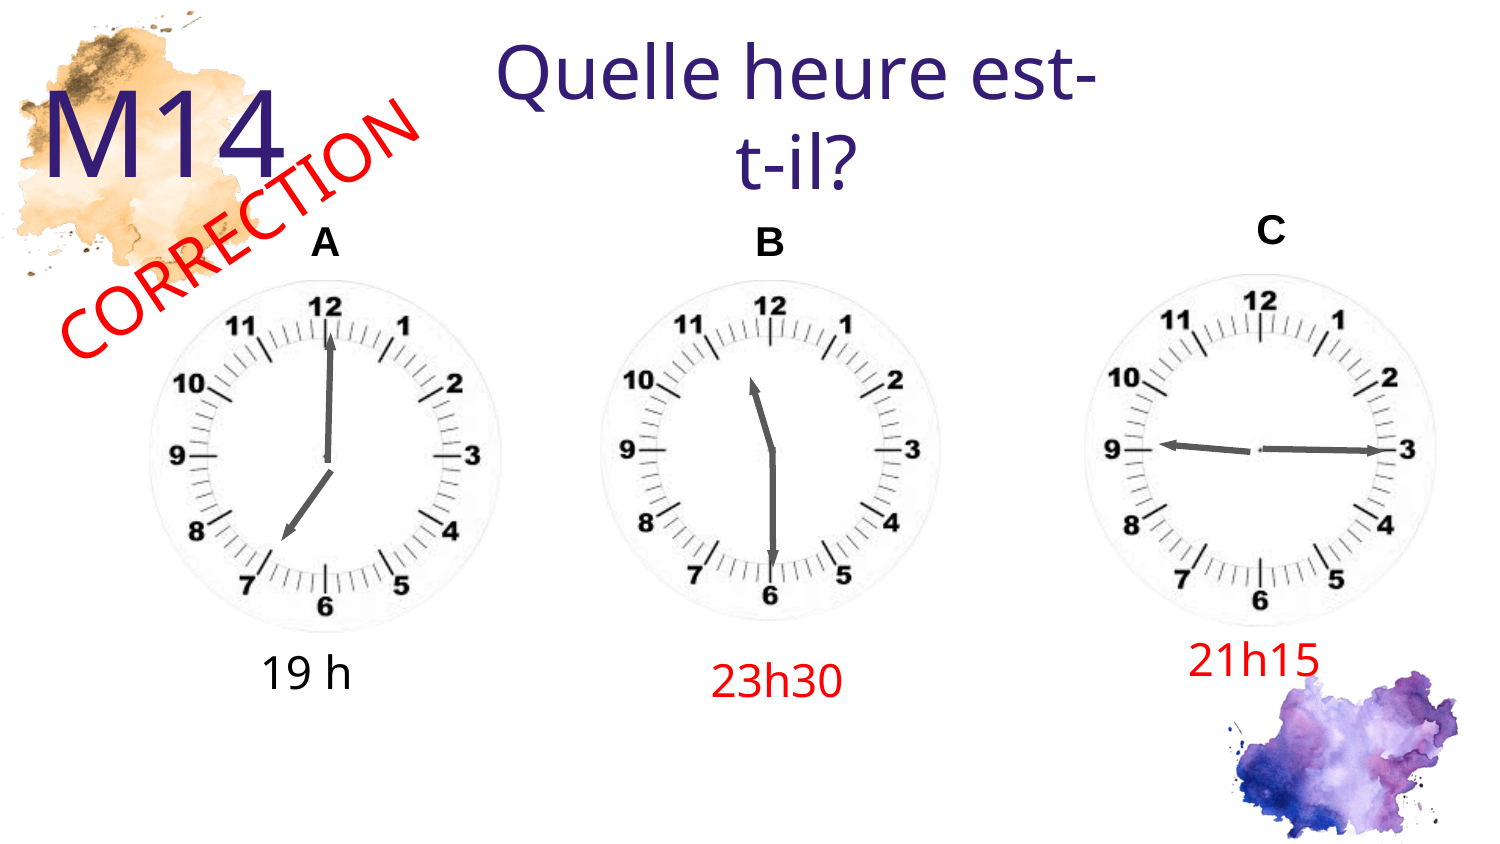

Quelle heure est-t-il?
M14
CORRECTION
C
A
B
21h15
19 h
 23h30